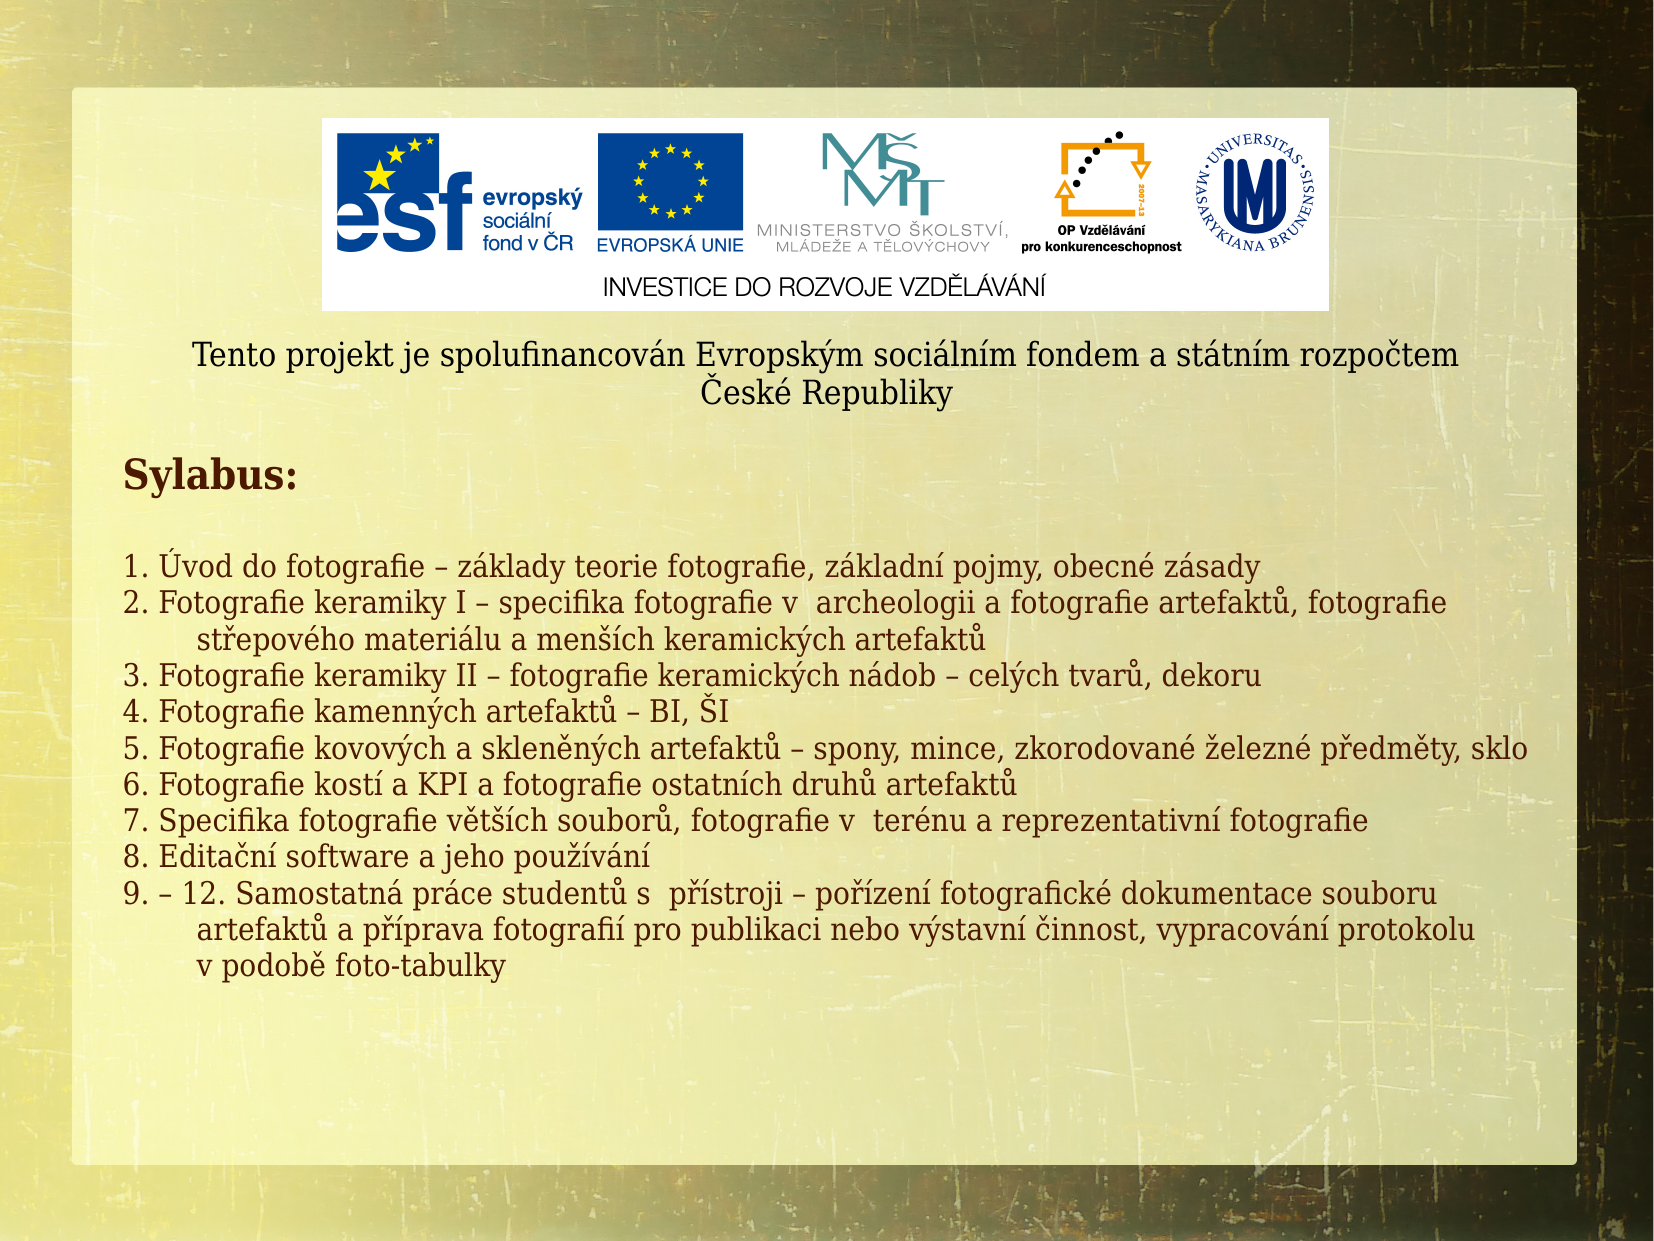

Tento projekt je spolufinancován Evropským sociálním fondem a státním rozpočtem
České Republiky
Sylabus:
1. Úvod do fotografie – základy teorie fotografie, základní pojmy, obecné zásady
2. Fotografie keramiky I – specifika fotografie v  archeologii a fotografie artefaktů, fotografie
	střepového materiálu a menších keramických artefaktů
3. Fotografie keramiky II – fotografie keramických nádob – celých tvarů, dekoru
4. Fotografie kamenných artefaktů – BI, ŠI
5. Fotografie kovových a skleněných artefaktů – spony, mince, zkorodované železné předměty, sklo
6. Fotografie kostí a KPI a fotografie ostatních druhů artefaktů
7. Specifika fotografie větších souborů, fotografie v  terénu a reprezentativní fotografie
8. Editační software a jeho používání
9. – 12. Samostatná práce studentů s  přístroji – pořízení fotografické dokumentace souboru
	artefaktů a příprava fotografií pro publikaci nebo výstavní činnost, vypracování protokolu
	v podobě foto-tabulky
#